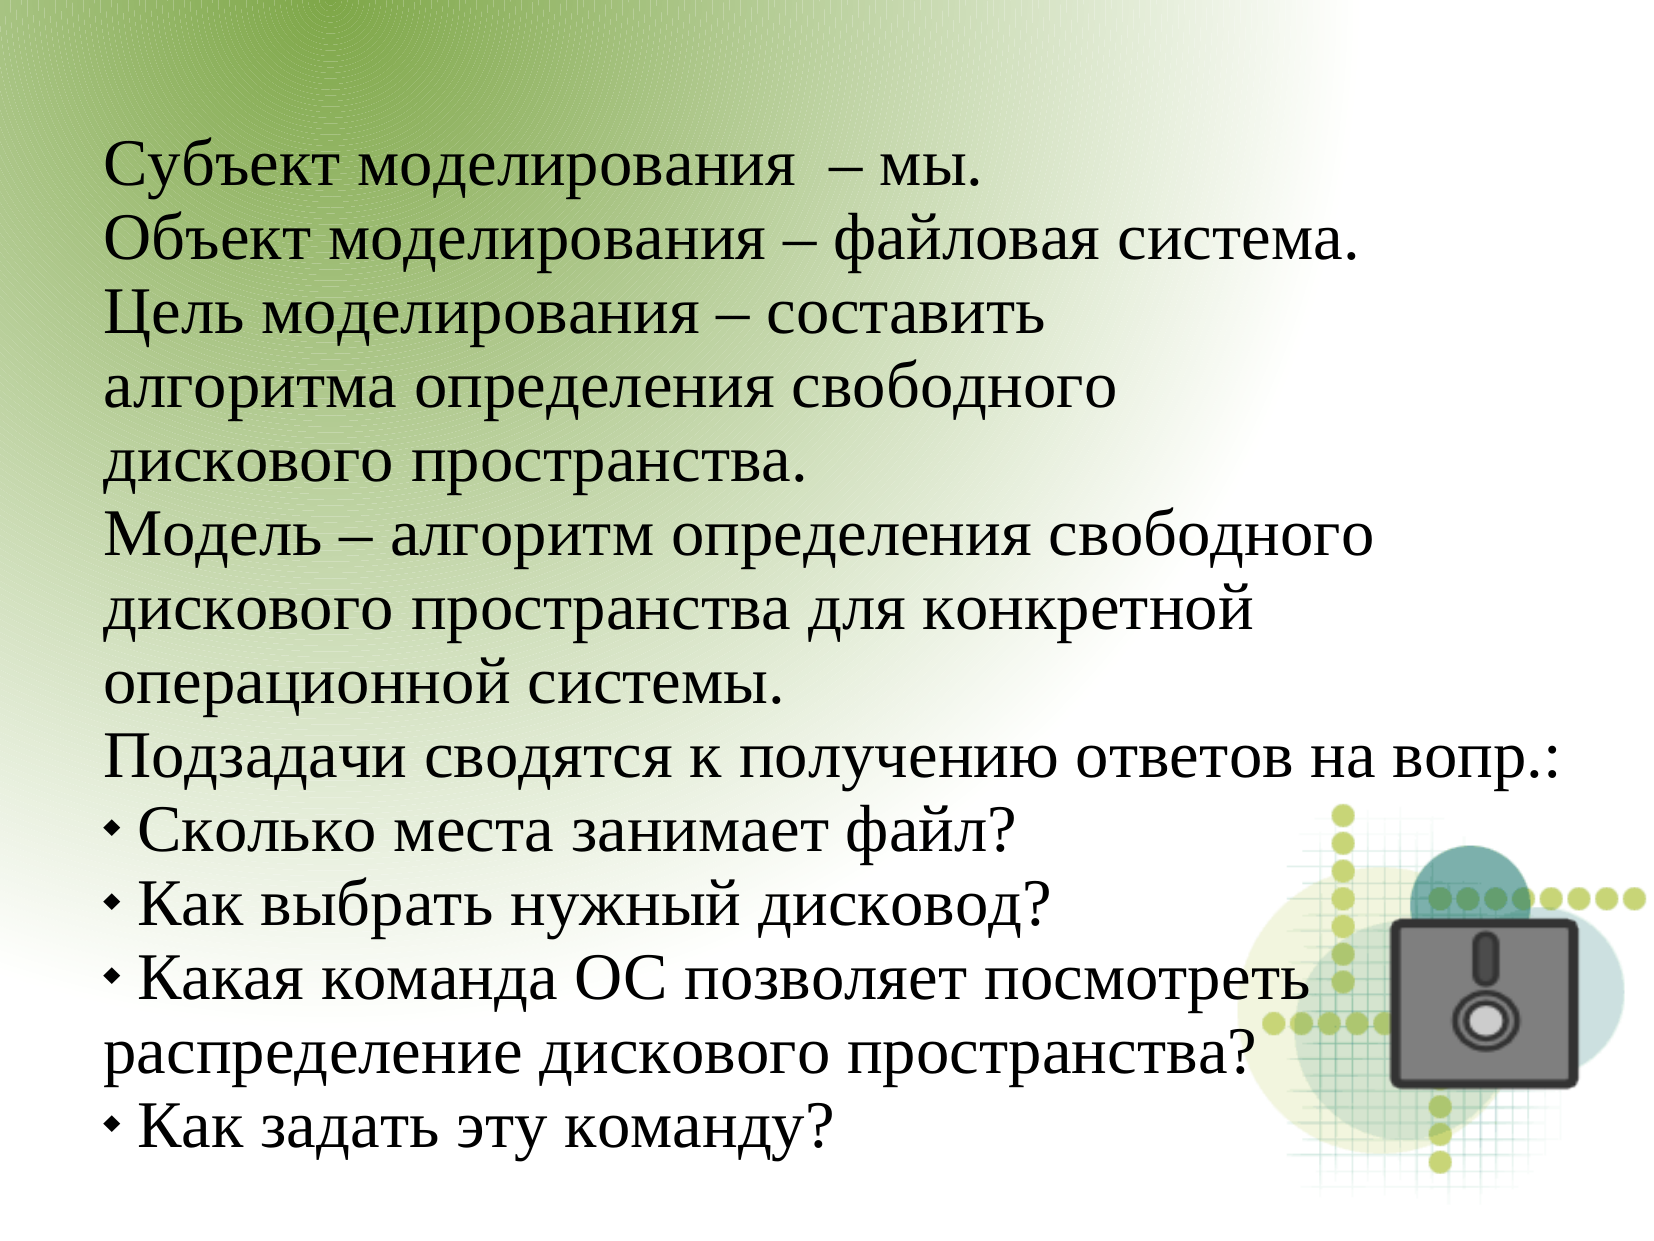

Субъект моделирования – мы.
Объект моделирования – файловая система.
Цель моделирования – составить
алгоритма определения свободного
дискового пространства.
Модель – алгоритм определения свободного
дискового пространства для конкретной
операционной системы.
Подзадачи сводятся к получению ответов на вопр.:
 Сколько места занимает файл?
 Как выбрать нужный дисковод?
 Какая команда ОС позволяет посмотреть
распределение дискового пространства?
 Как задать эту команду?